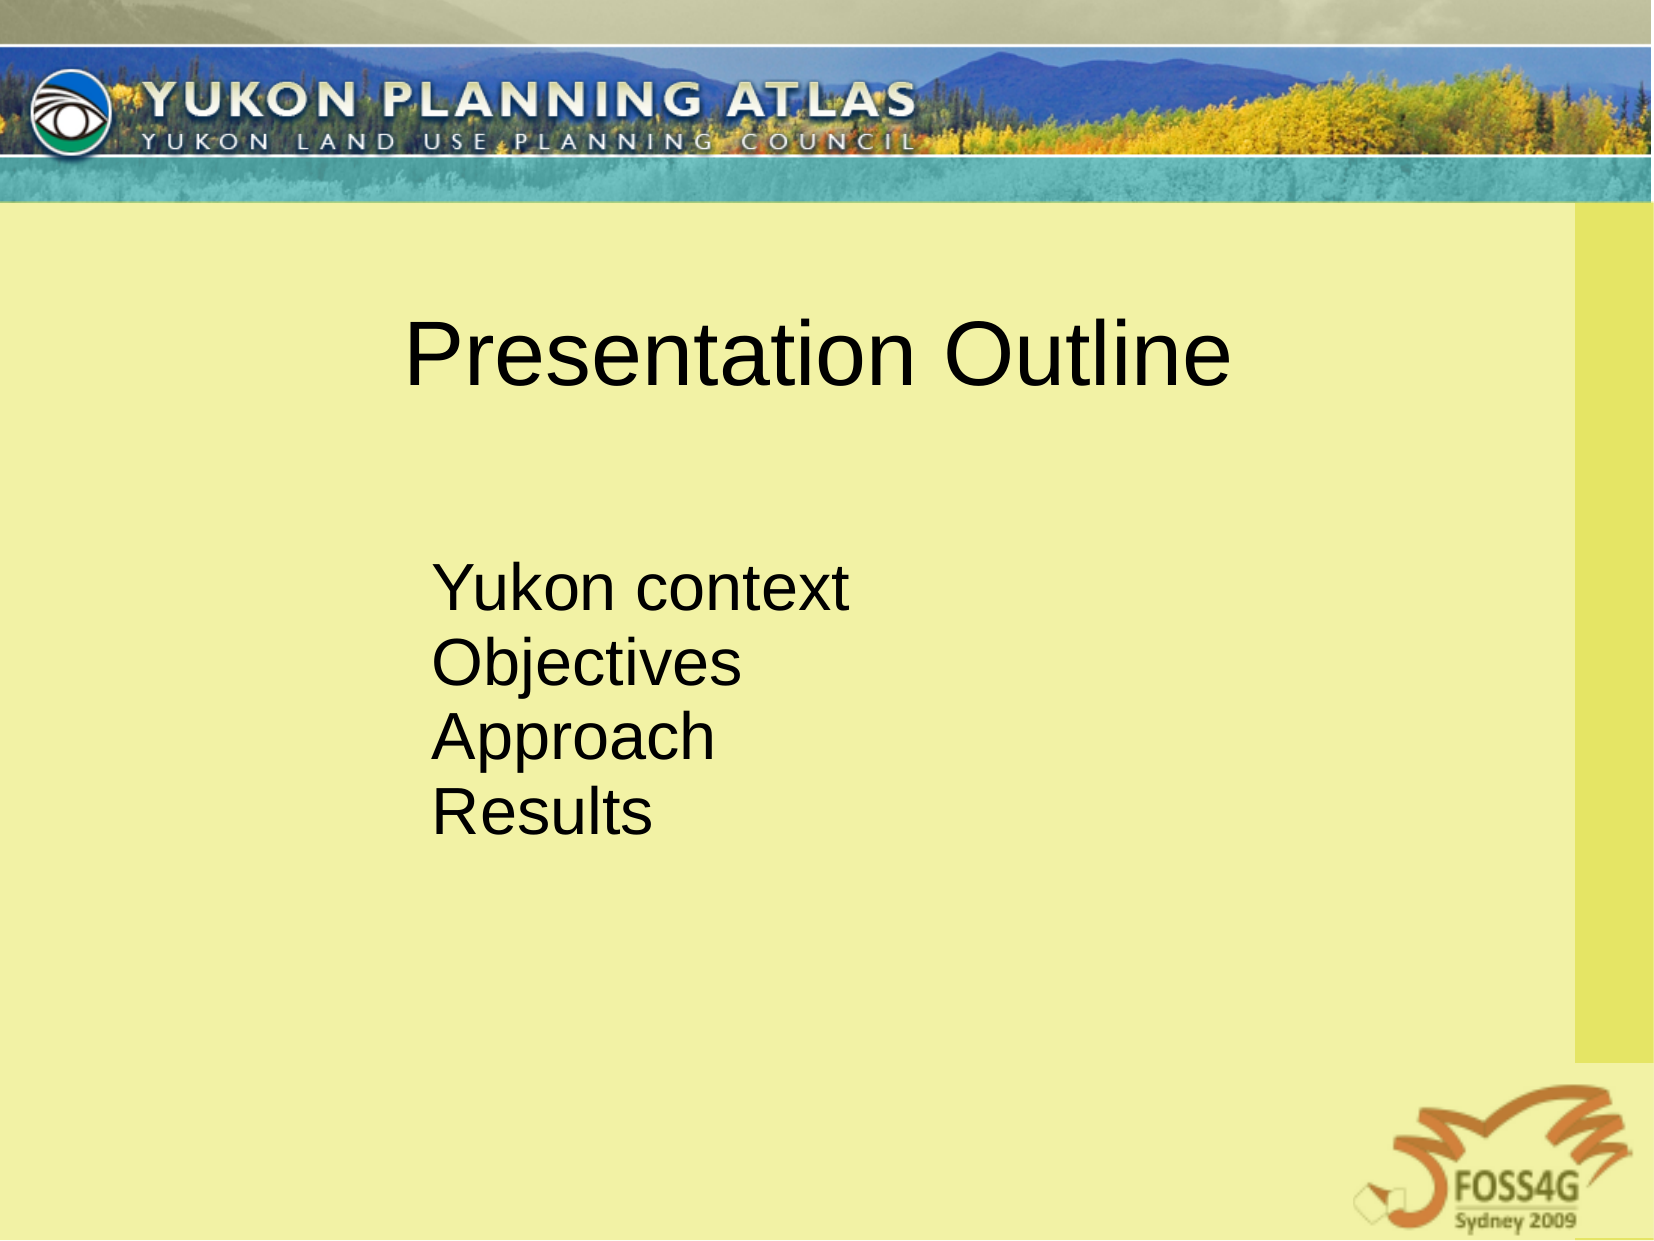

# Presentation Outline
 Yukon context
 Objectives
 Approach
 Results